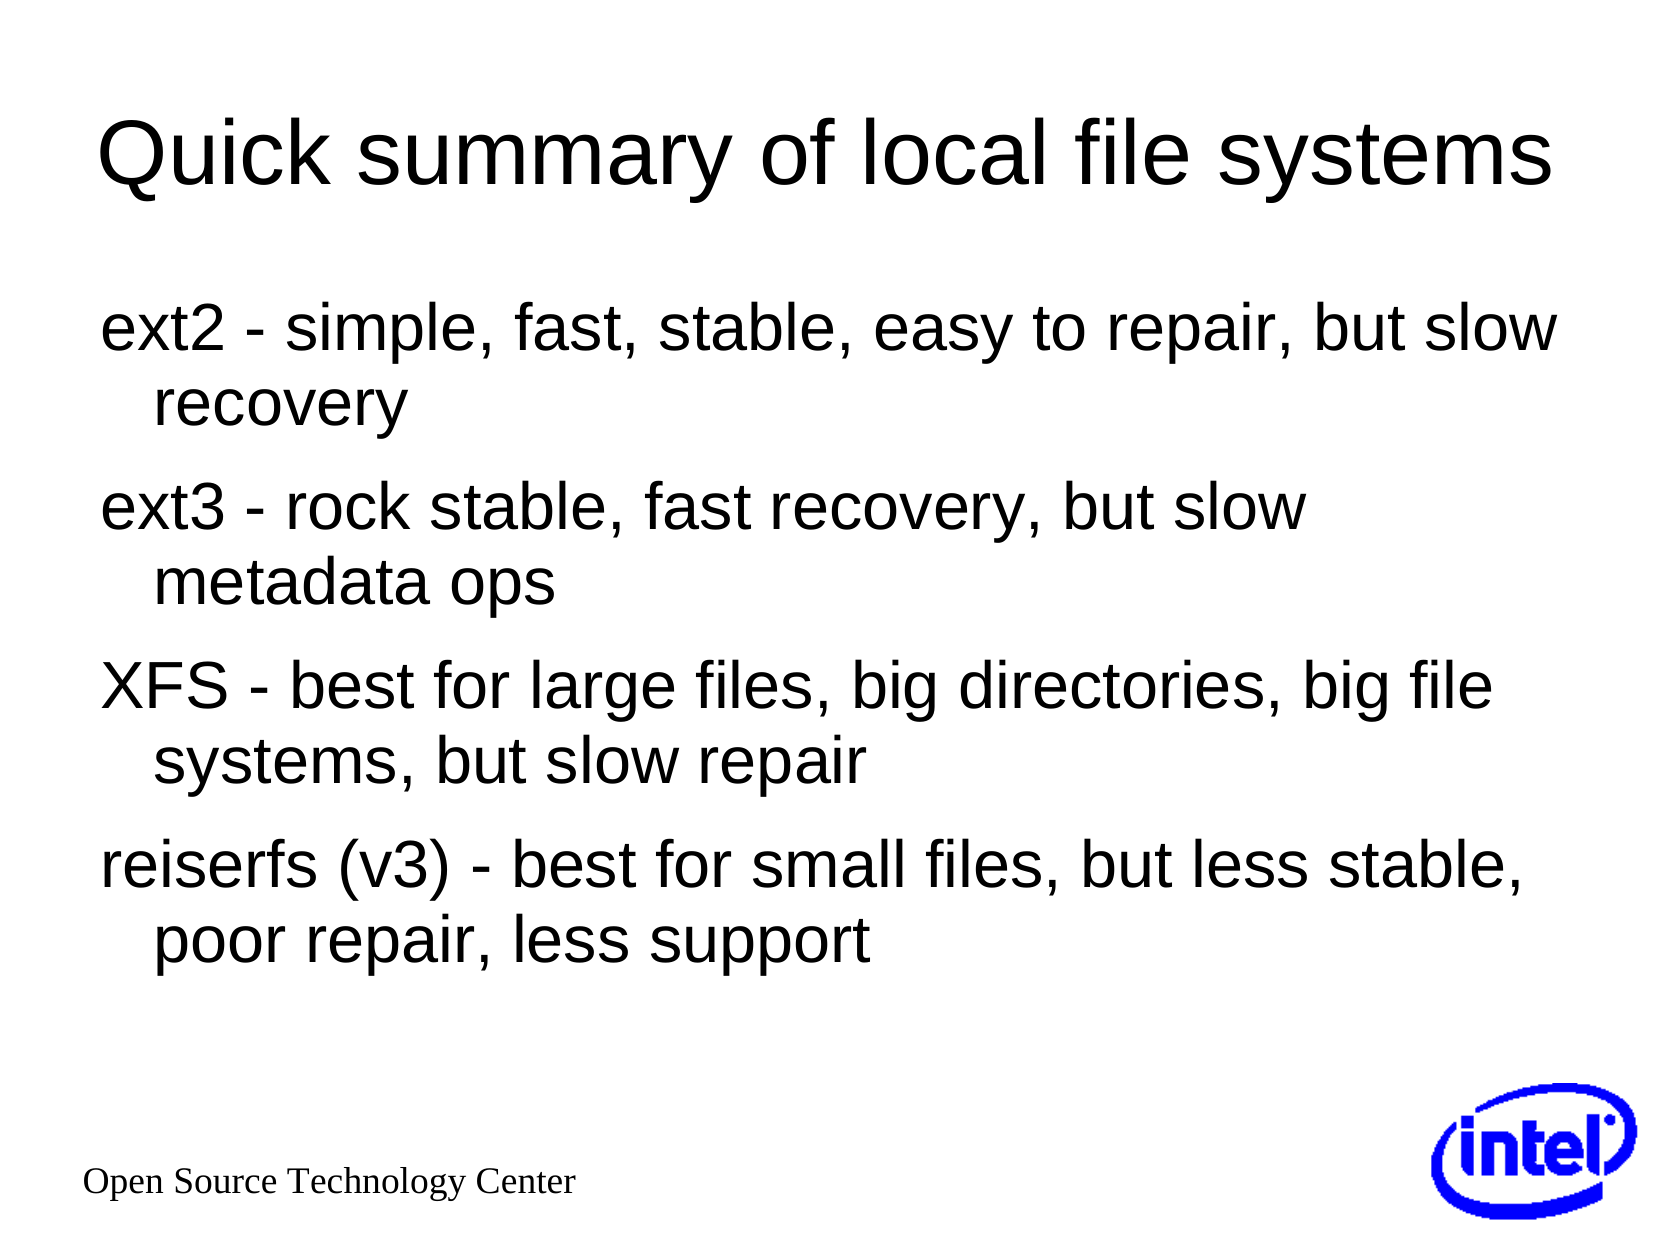

# Quick summary of local file systems
ext2 - simple, fast, stable, easy to repair, but slow recovery
ext3 - rock stable, fast recovery, but slow metadata ops
XFS - best for large files, big directories, big file systems, but slow repair
reiserfs (v3) - best for small files, but less stable, poor repair, less support